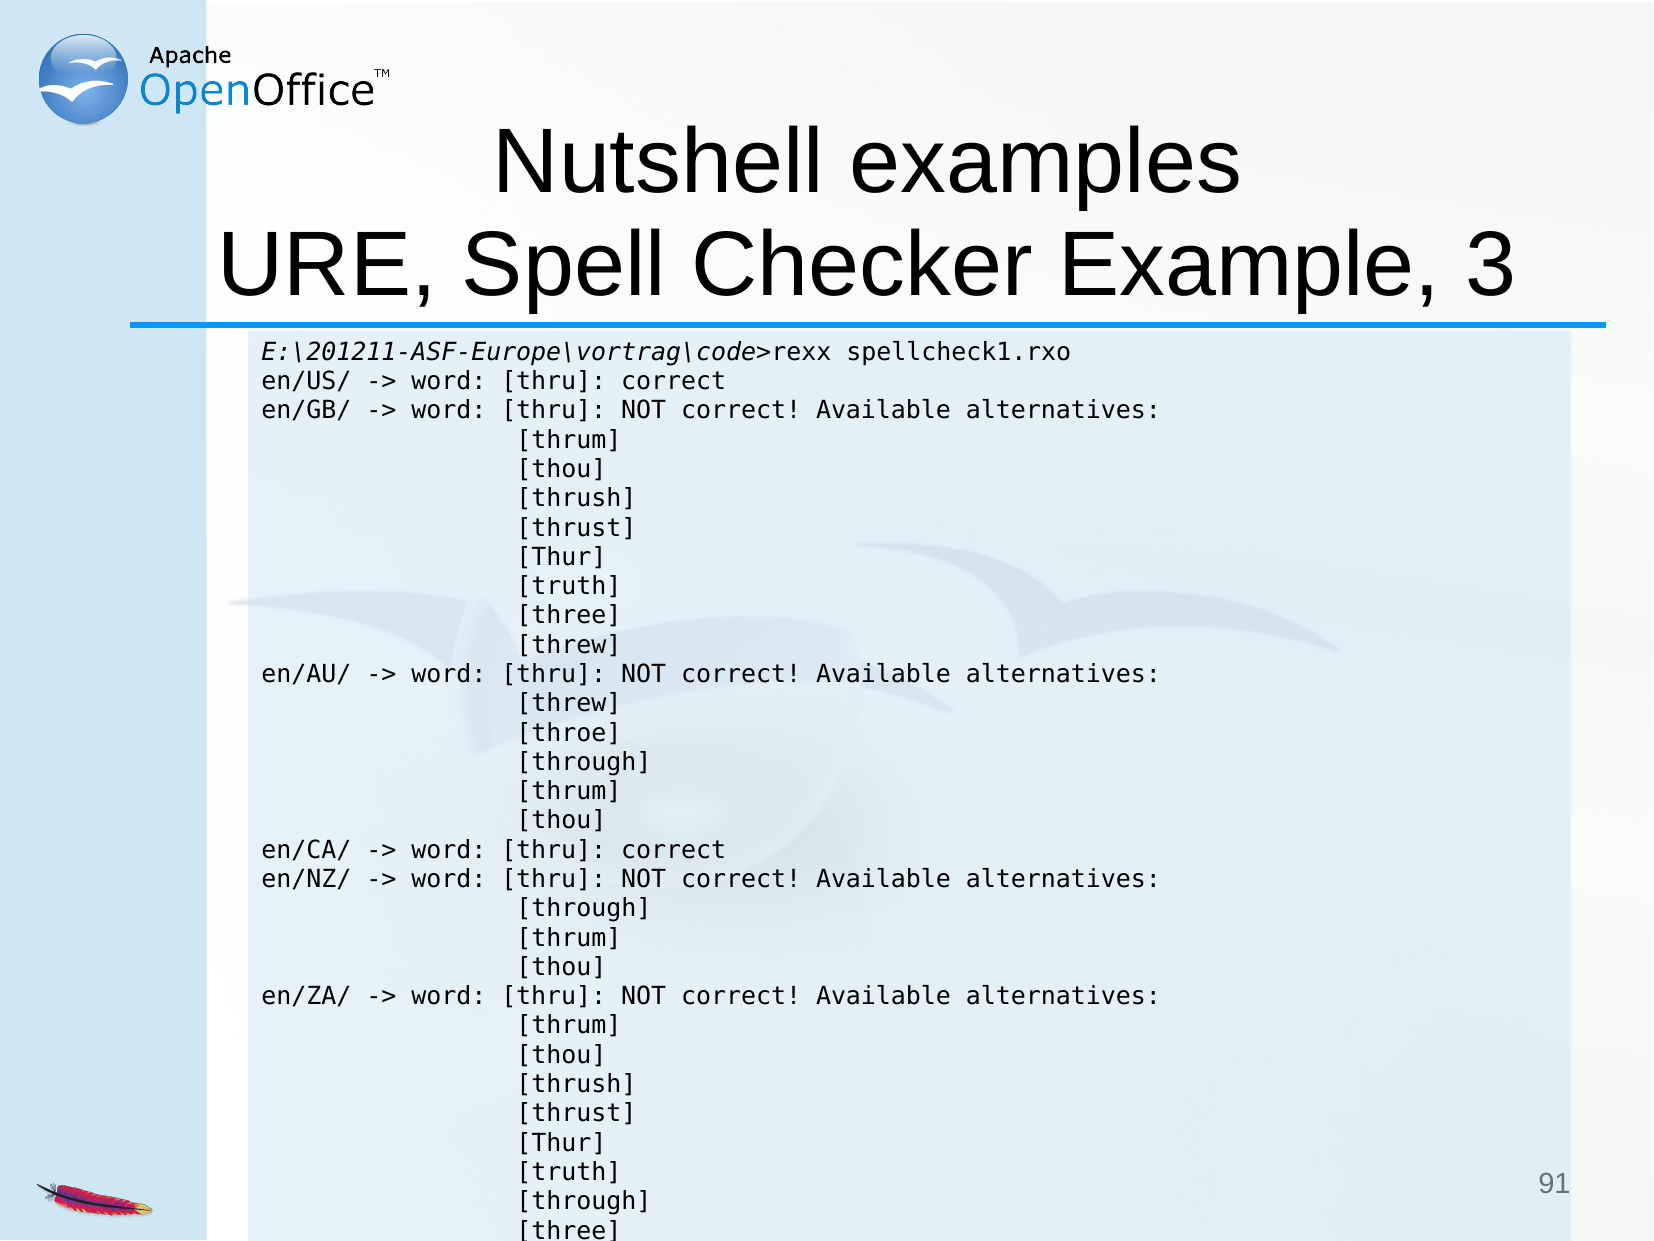

# Nutshell examples URE, Spell Checker Example, 3
E:\201211-ASF-Europe\vortrag\code>rexx spellcheck1.rxo
en/US/ -> word: [thru]: correct
en/GB/ -> word: [thru]: NOT correct! Available alternatives:
 [thrum]
 [thou]
 [thrush]
 [thrust]
 [Thur]
 [truth]
 [three]
 [threw]
en/AU/ -> word: [thru]: NOT correct! Available alternatives:
 [threw]
 [throe]
 [through]
 [thrum]
 [thou]
en/CA/ -> word: [thru]: correct
en/NZ/ -> word: [thru]: NOT correct! Available alternatives:
 [through]
 [thrum]
 [thou]
en/ZA/ -> word: [thru]: NOT correct! Available alternatives:
 [thrum]
 [thou]
 [thrush]
 [thrust]
 [Thur]
 [truth]
 [through]
 [three]
91